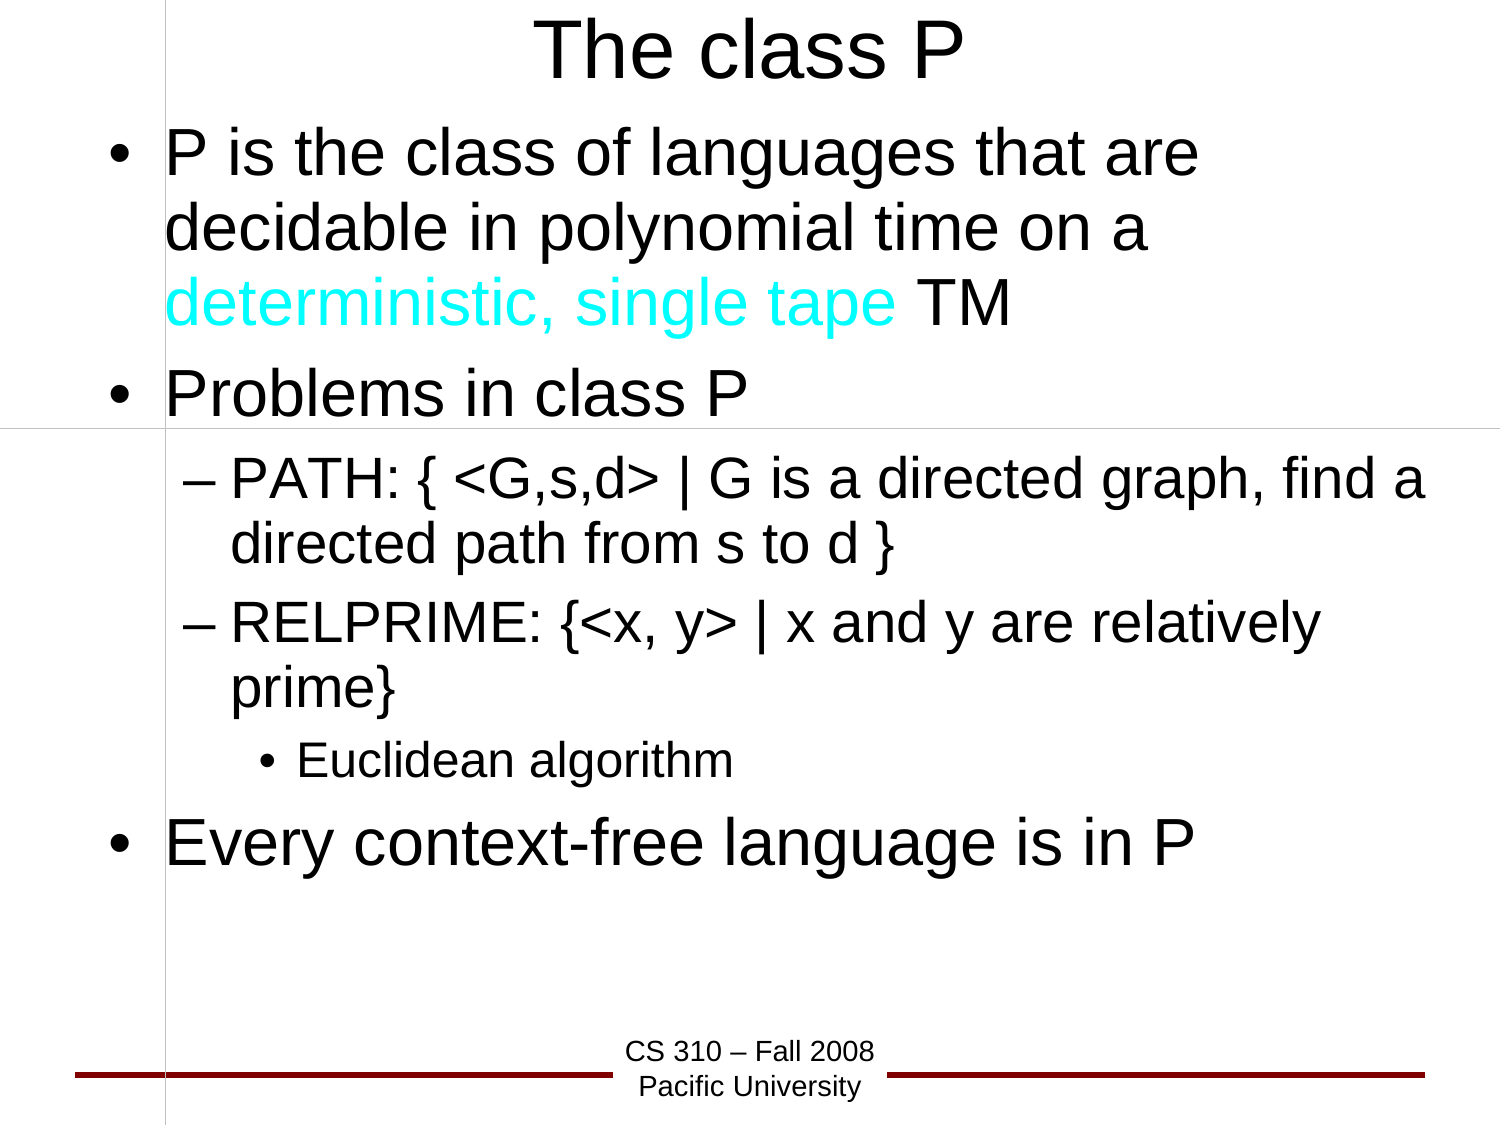

# The class P
P is the class of languages that are decidable in polynomial time on a deterministic, single tape TM
Problems in class P
PATH: { <G,s,d> | G is a directed graph, find a directed path from s to d }
RELPRIME: {<x, y> | x and y are relatively prime}
Euclidean algorithm
Every context-free language is in P